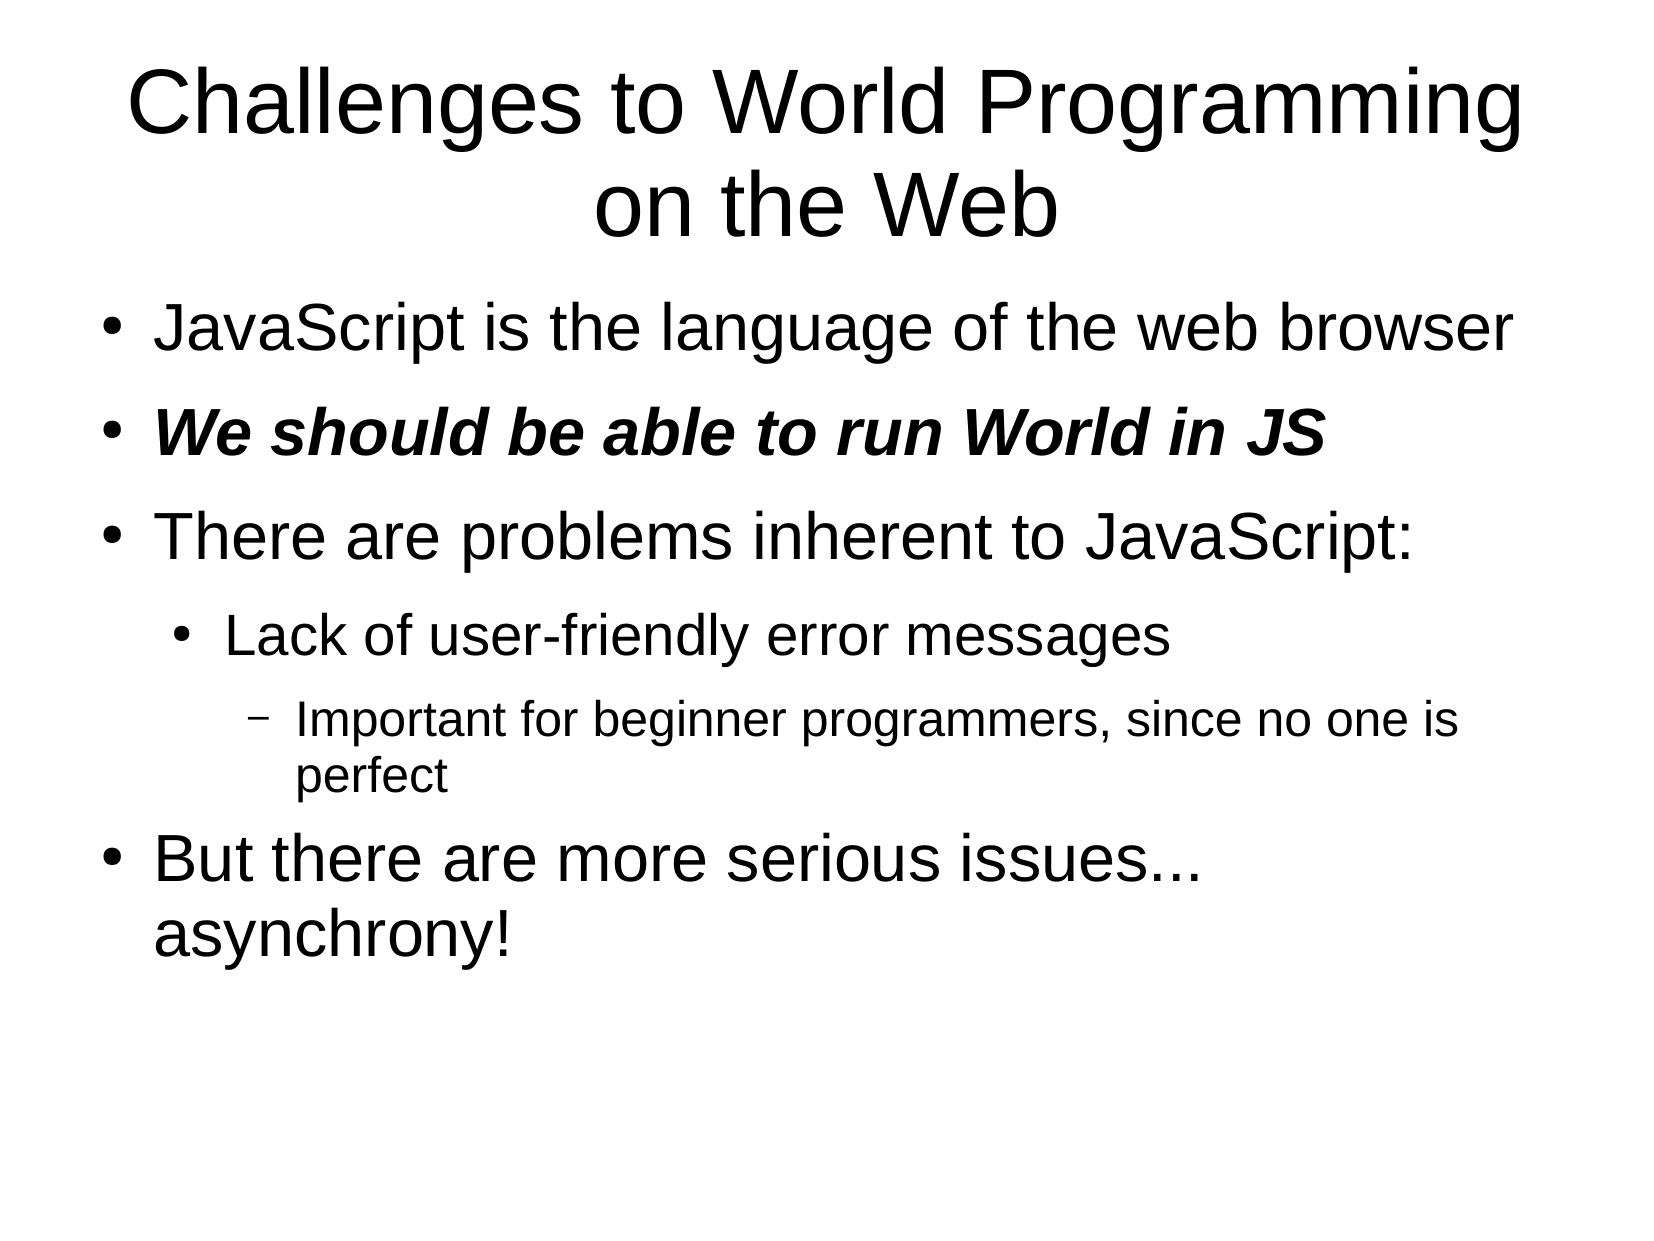

# Challenges to World Programming on the Web
JavaScript is the language of the web browser
We should be able to run World in JS
There are problems inherent to JavaScript:
Lack of user-friendly error messages
Important for beginner programmers, since no one is perfect
But there are more serious issues... asynchrony!